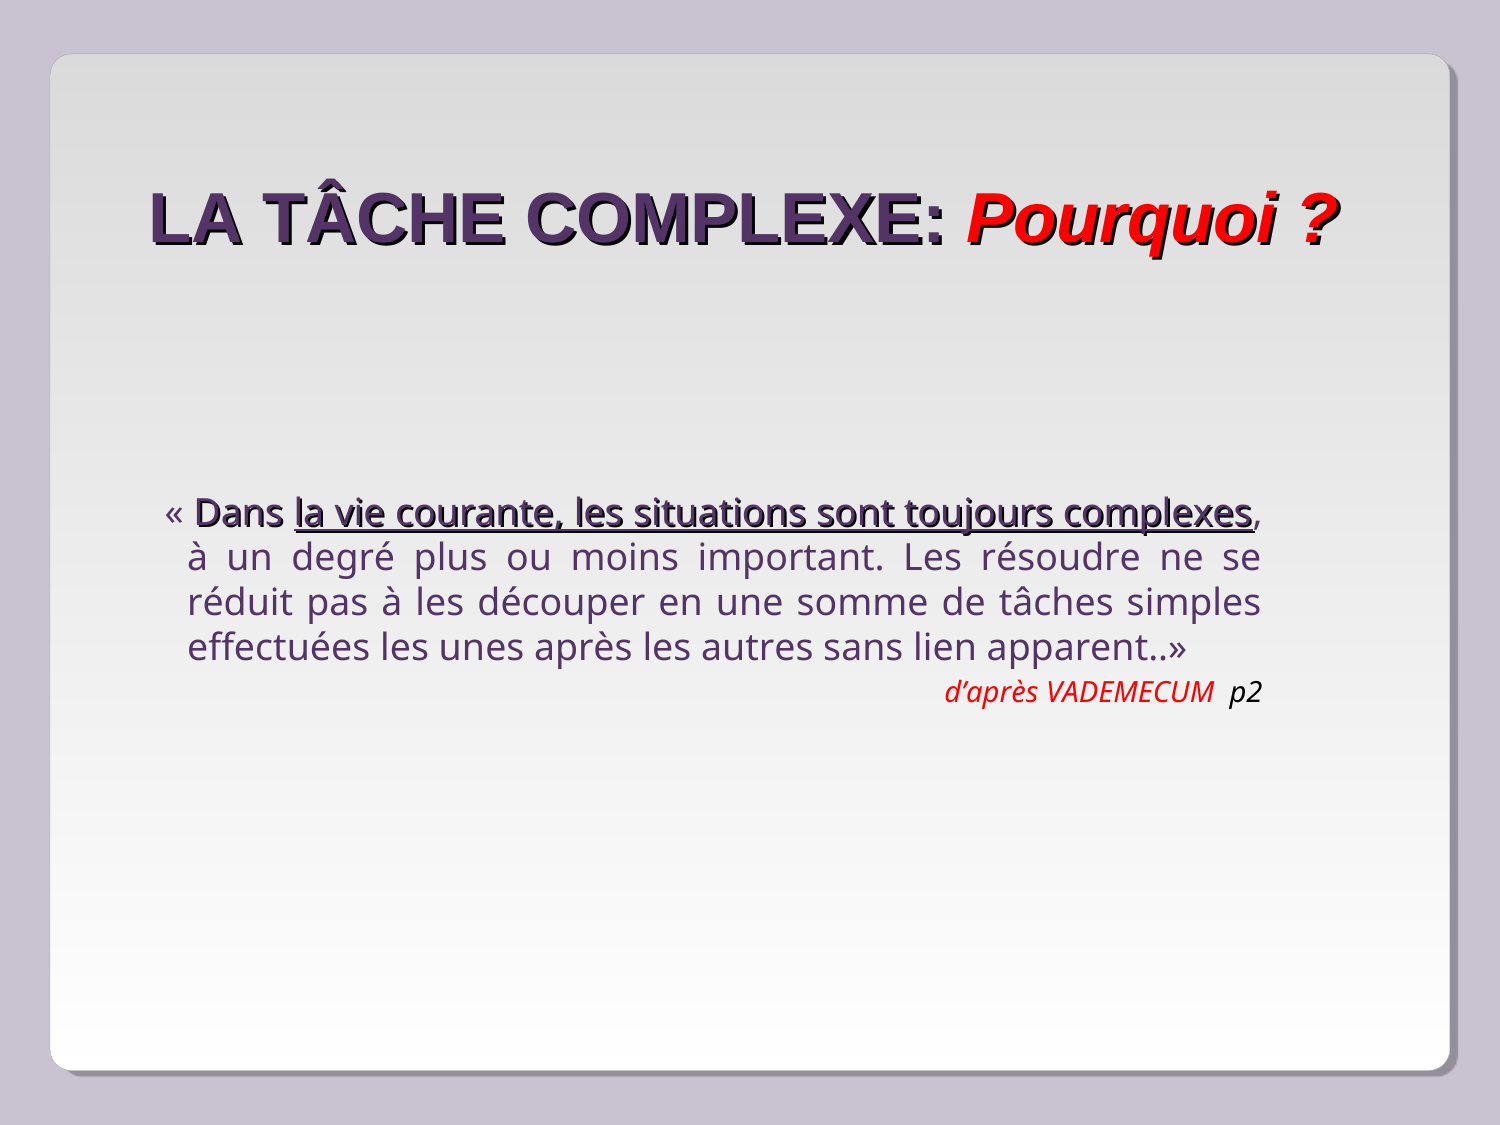

LA TÂCHE COMPLEXE: Pourquoi ?
 « Dans la vie courante, les situations sont toujours complexes, à un degré plus ou moins important. Les résoudre ne se réduit pas à les découper en une somme de tâches simples effectuées les unes après les autres sans lien apparent..»
d’après VADEMECUM p2